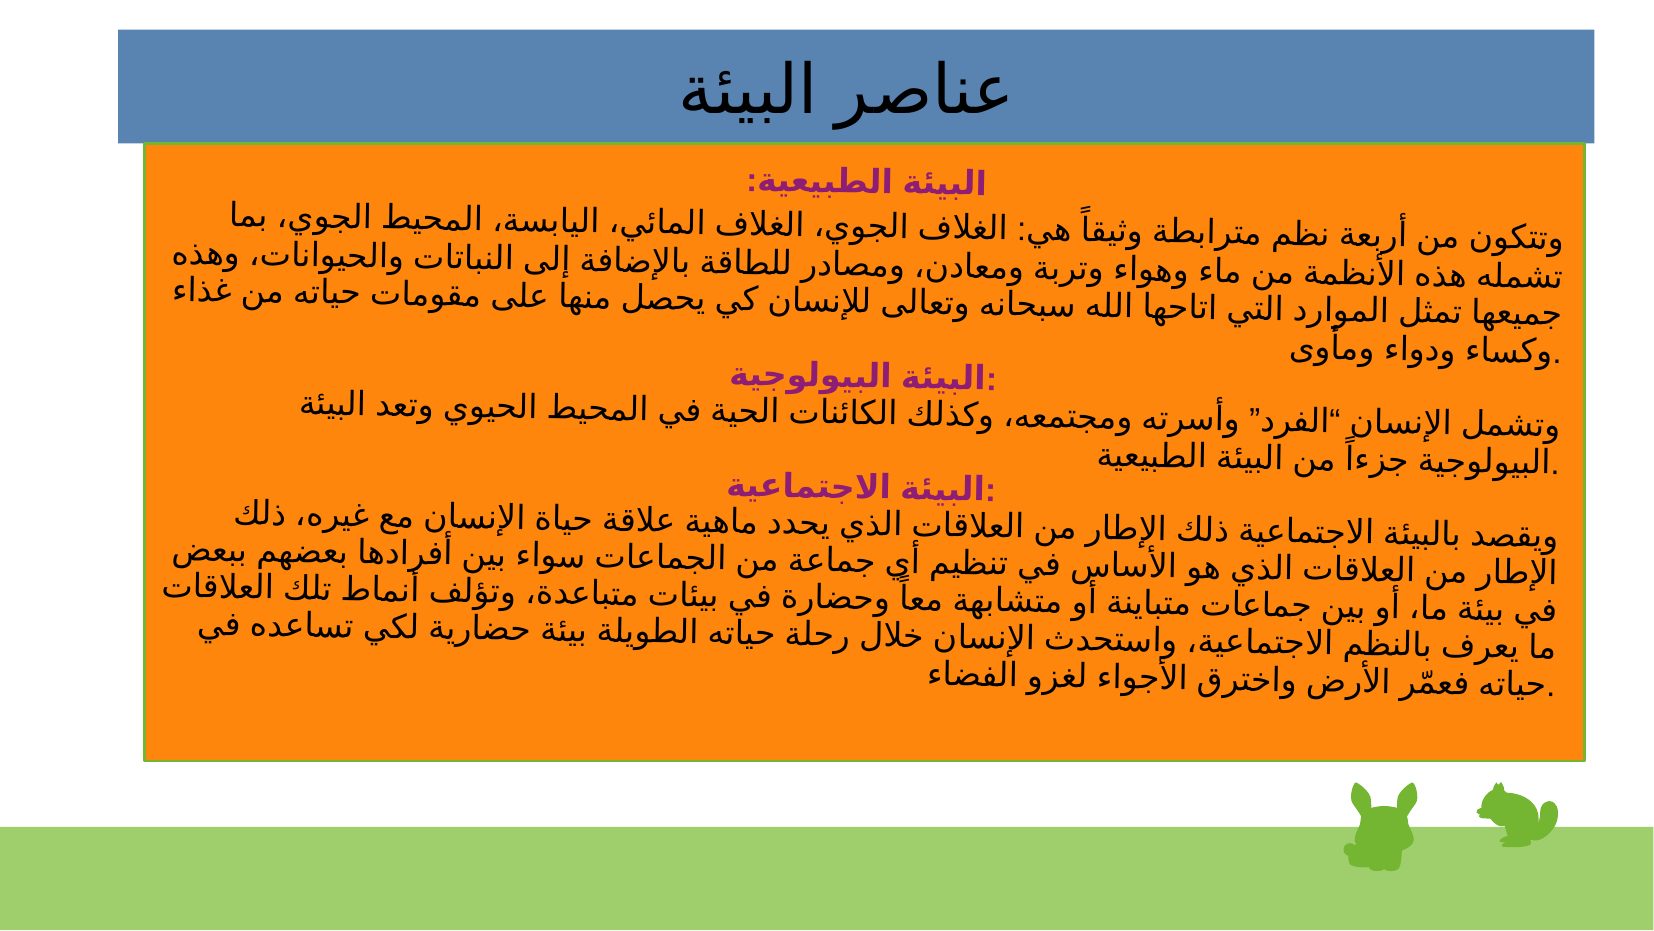

# عناصر البيئة
:البيئة الطبيعية
 وتتكون من أربعة نظم مترابطة وثيقاً هي: الغلاف الجوي، الغلاف المائي، اليابسة، المحيط الجوي، بما تشمله هذه الأنظمة من ماء وهواء وتربة ومعادن، ومصادر للطاقة بالإضافة إلى النباتات والحيوانات، وهذه جميعها تمثل الموارد التي اتاحها الله سبحانه وتعالى للإنسان كي يحصل منها على مقومات حياته من غذاء وكساء ودواء ومأوى.
البيئة البيولوجية:
 وتشمل الإنسان “الفرد” وأسرته ومجتمعه، وكذلك الكائنات الحية في المحيط الحيوي وتعد البيئة البيولوجية جزءاً من البيئة الطبيعية.
البيئة الاجتماعية:
 ويقصد بالبيئة الاجتماعية ذلك الإطار من العلاقات الذي يحدد ماهية علاقة حياة الإنسان مع غيره، ذلك الإطار من العلاقات الذي هو الأساس في تنظيم أي جماعة من الجماعات سواء بين أفرادها بعضهم ببعض في بيئة ما، أو بين جماعات متباينة أو متشابهة معاً وحضارة في بيئات متباعدة، وتؤلف أنماط تلك العلاقات ما يعرف بالنظم الاجتماعية، واستحدث الإنسان خلال رحلة حياته الطويلة بيئة حضارية لكي تساعده في حياته فعمّر الأرض واخترق الأجواء لغزو الفضاء.